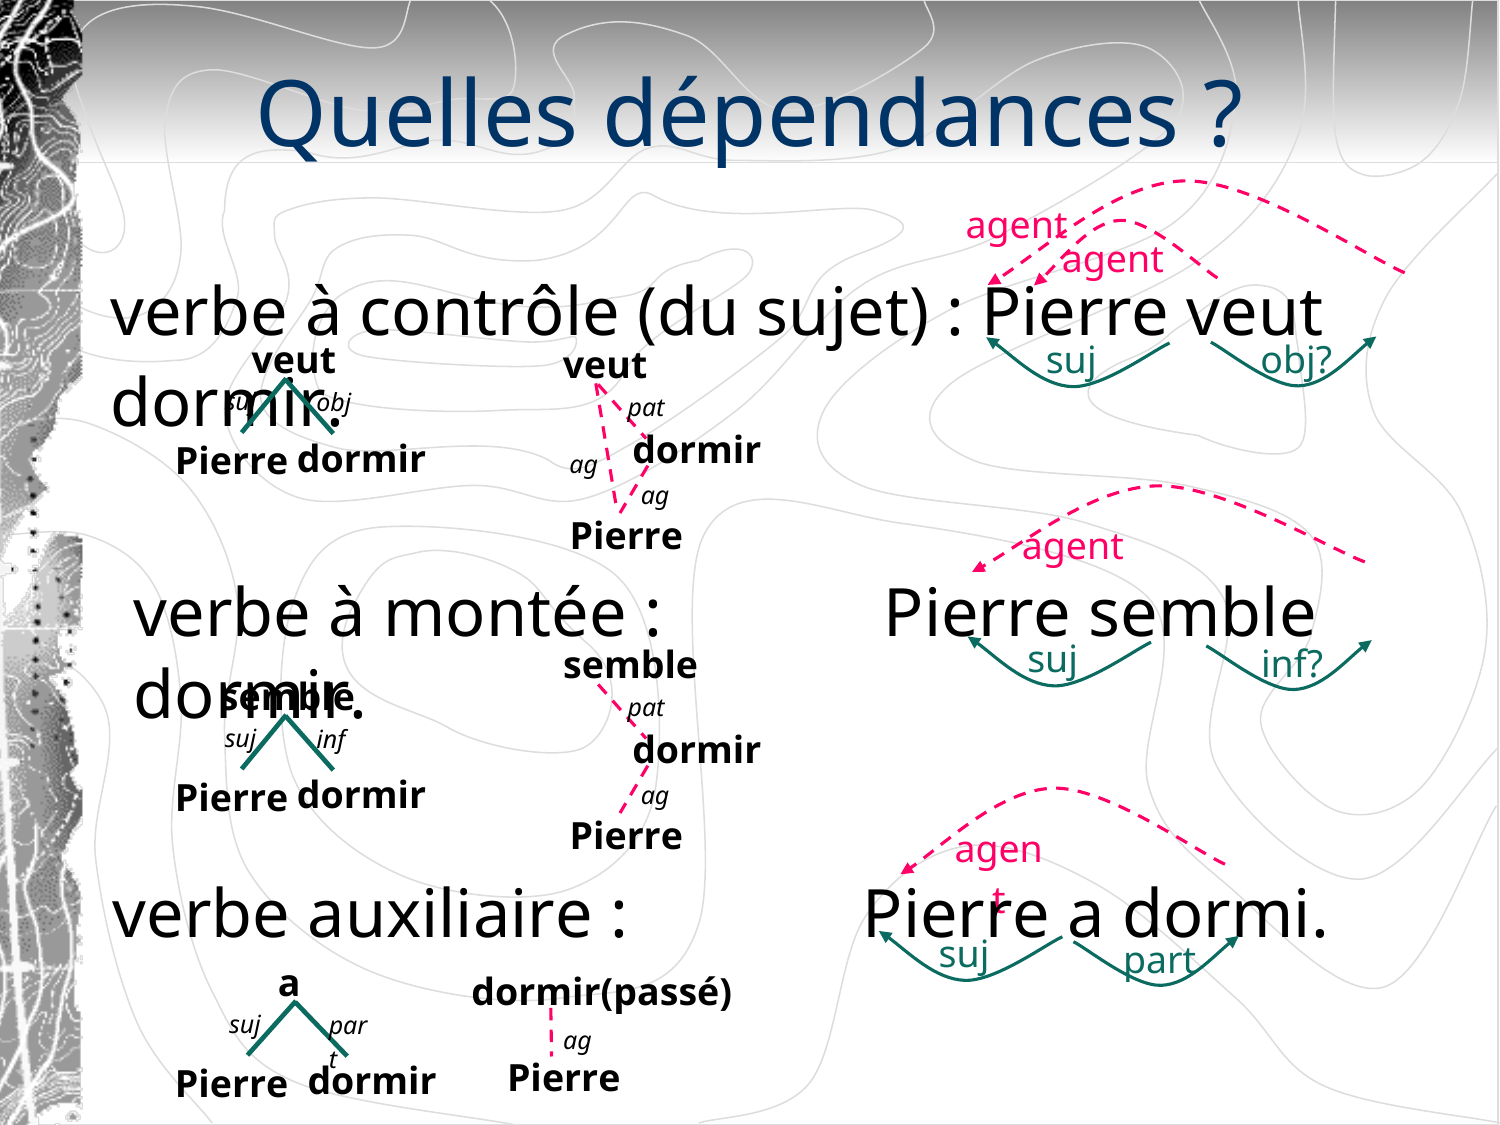

# Quelles dépendances ?
agent
agent
verbe à contrôle (du sujet) : Pierre veut dormir.
verbe à montée : 		Pierre semble dormir.
verbe auxiliaire : 		Pierre a dormi.
suj
obj?
veut
suj
obj
dormir
Pierre
veut
pat
dormir
ag
ag
Pierre
agent
suj
inf?
semble
pat
dormir
ag
Pierre
semble
suj
inf
dormir
Pierre
agent
suj
part
 a
suj
part
dormir
Pierre
dormir(passé)
ag
Pierre